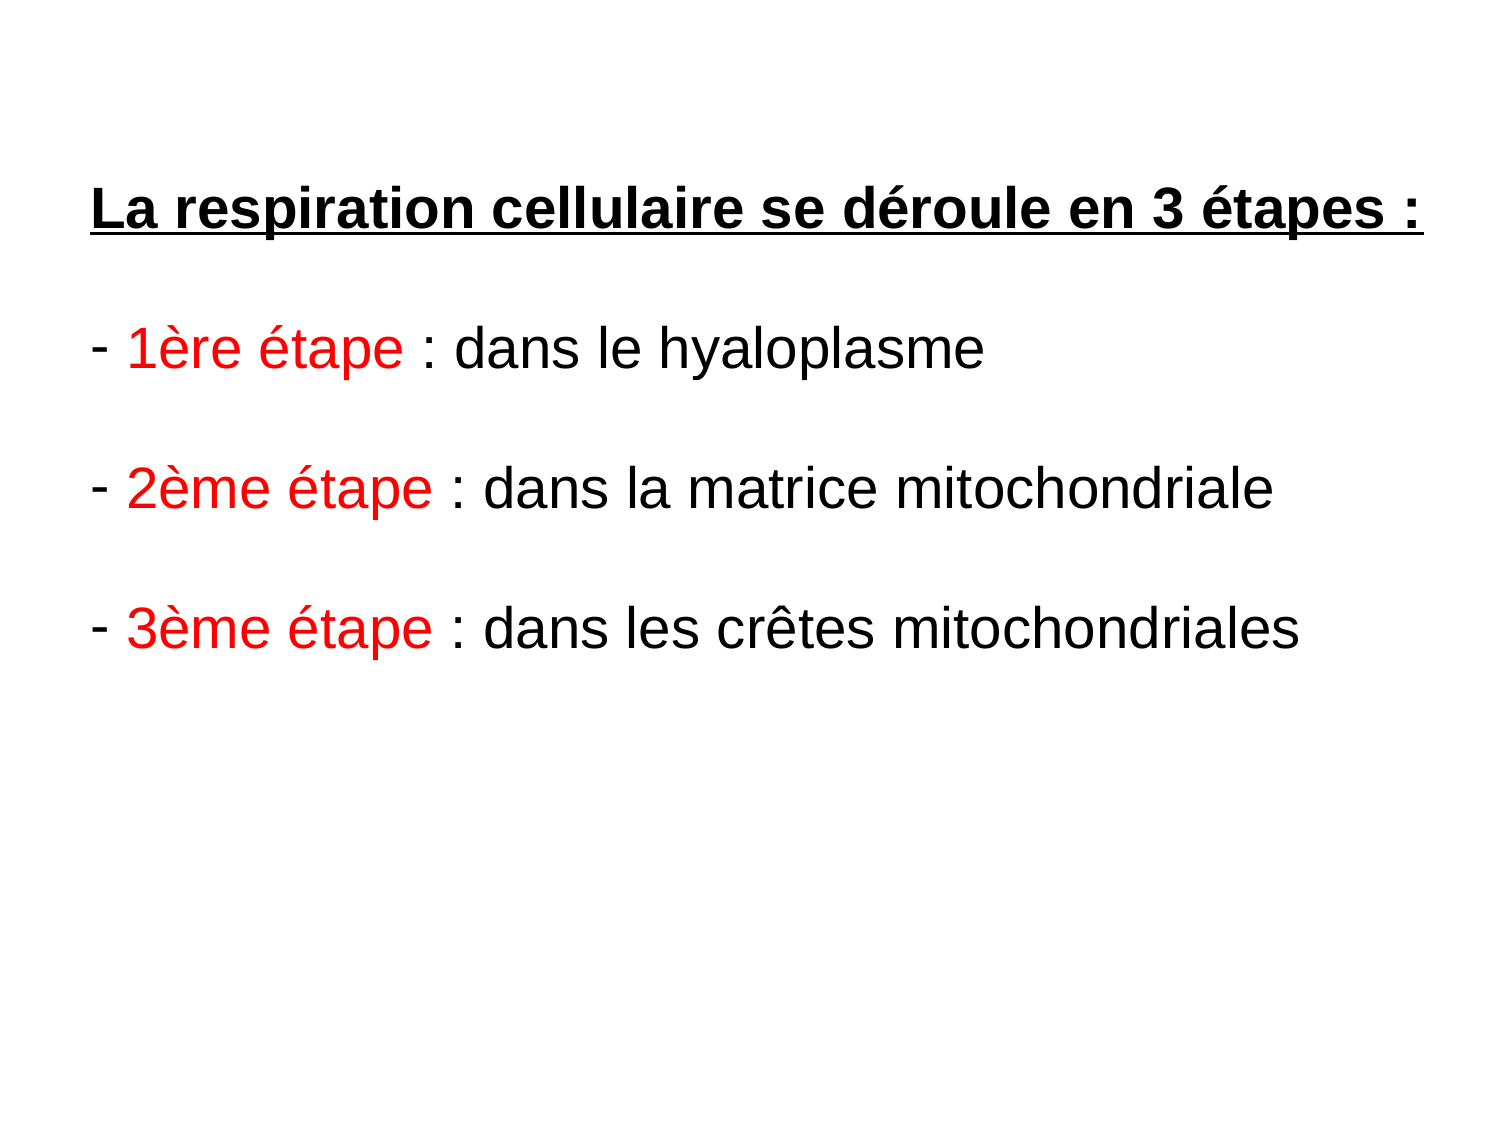

La respiration cellulaire se déroule en 3 étapes :
 1ère étape : dans le hyaloplasme
 2ème étape : dans la matrice mitochondriale
 3ème étape : dans les crêtes mitochondriales